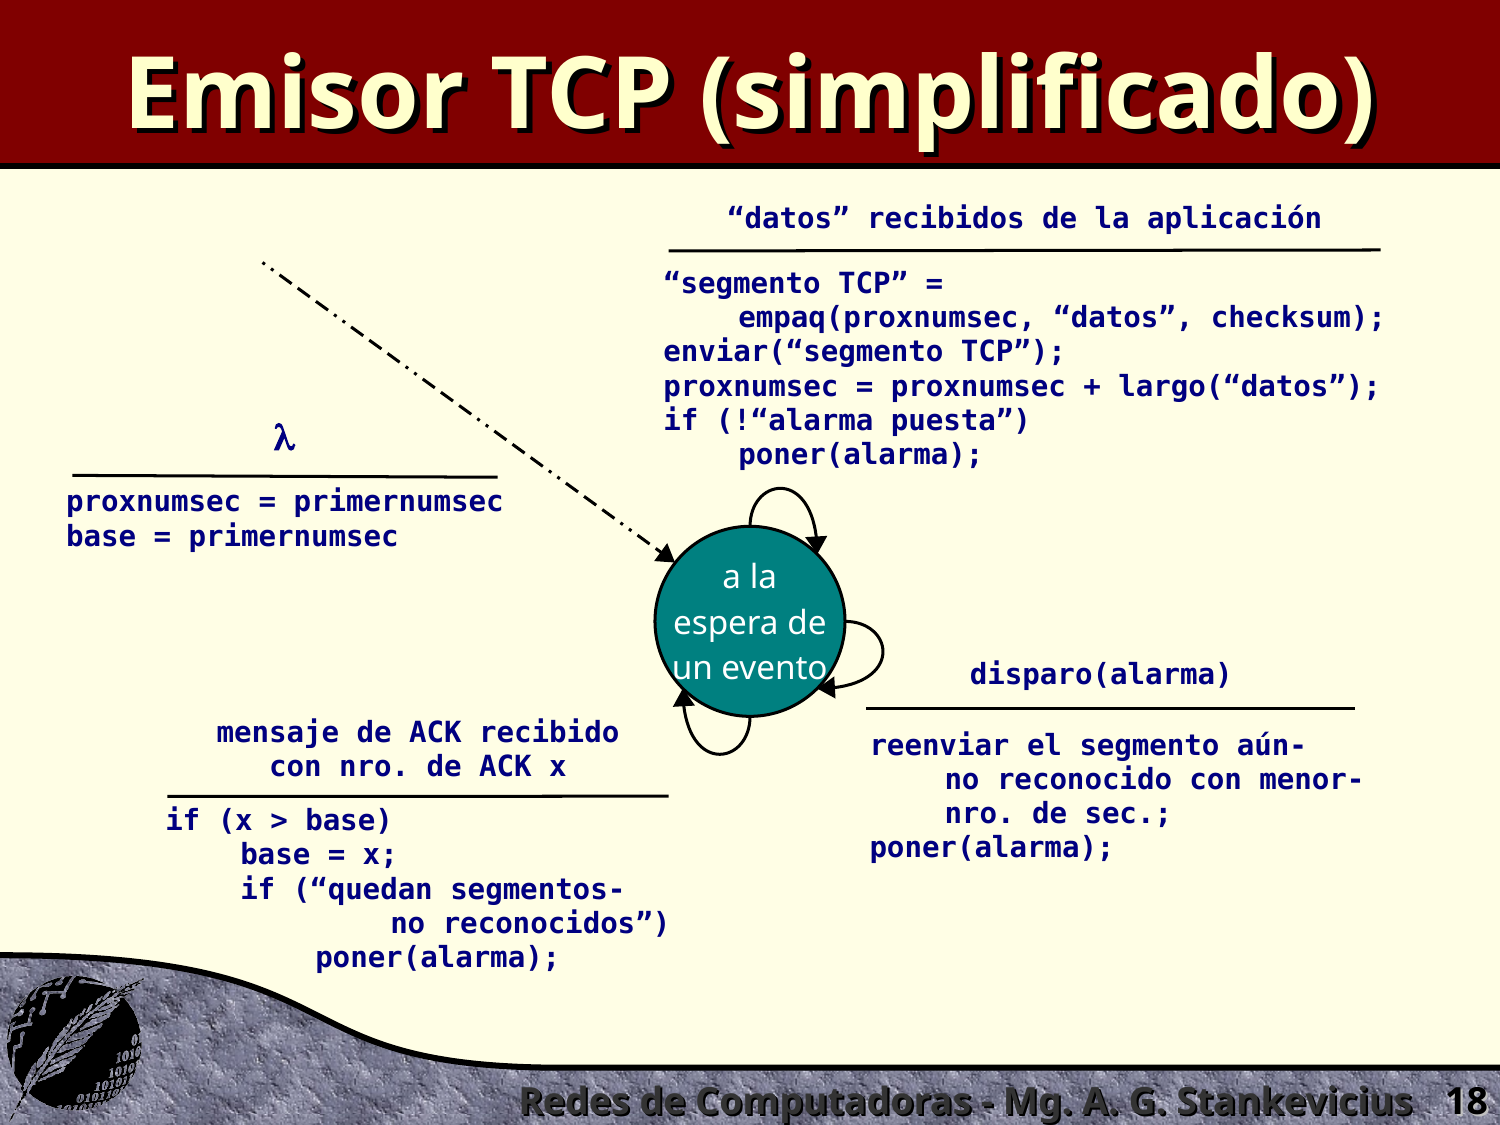

# Emisor TCP (simplificado)
“datos” recibidos de la aplicación
“segmento TCP” =
	empaq(proxnumsec, “datos”, checksum);
enviar(“segmento TCP”);
proxnumsec = proxnumsec + largo(“datos”);
if (!“alarma puesta”)
	poner(alarma);

proxnumsec = primernumsec
base = primernumsec
a la
espera de
un evento
disparo(alarma)
reenviar el segmento aún-
	no reconocido con menor-
	nro. de sec.;
poner(alarma);
mensaje de ACK recibido
con nro. de ACK x
if (x > base)
	base = x;
	if (“quedan segmentos-
			no reconocidos”)
		poner(alarma);
18